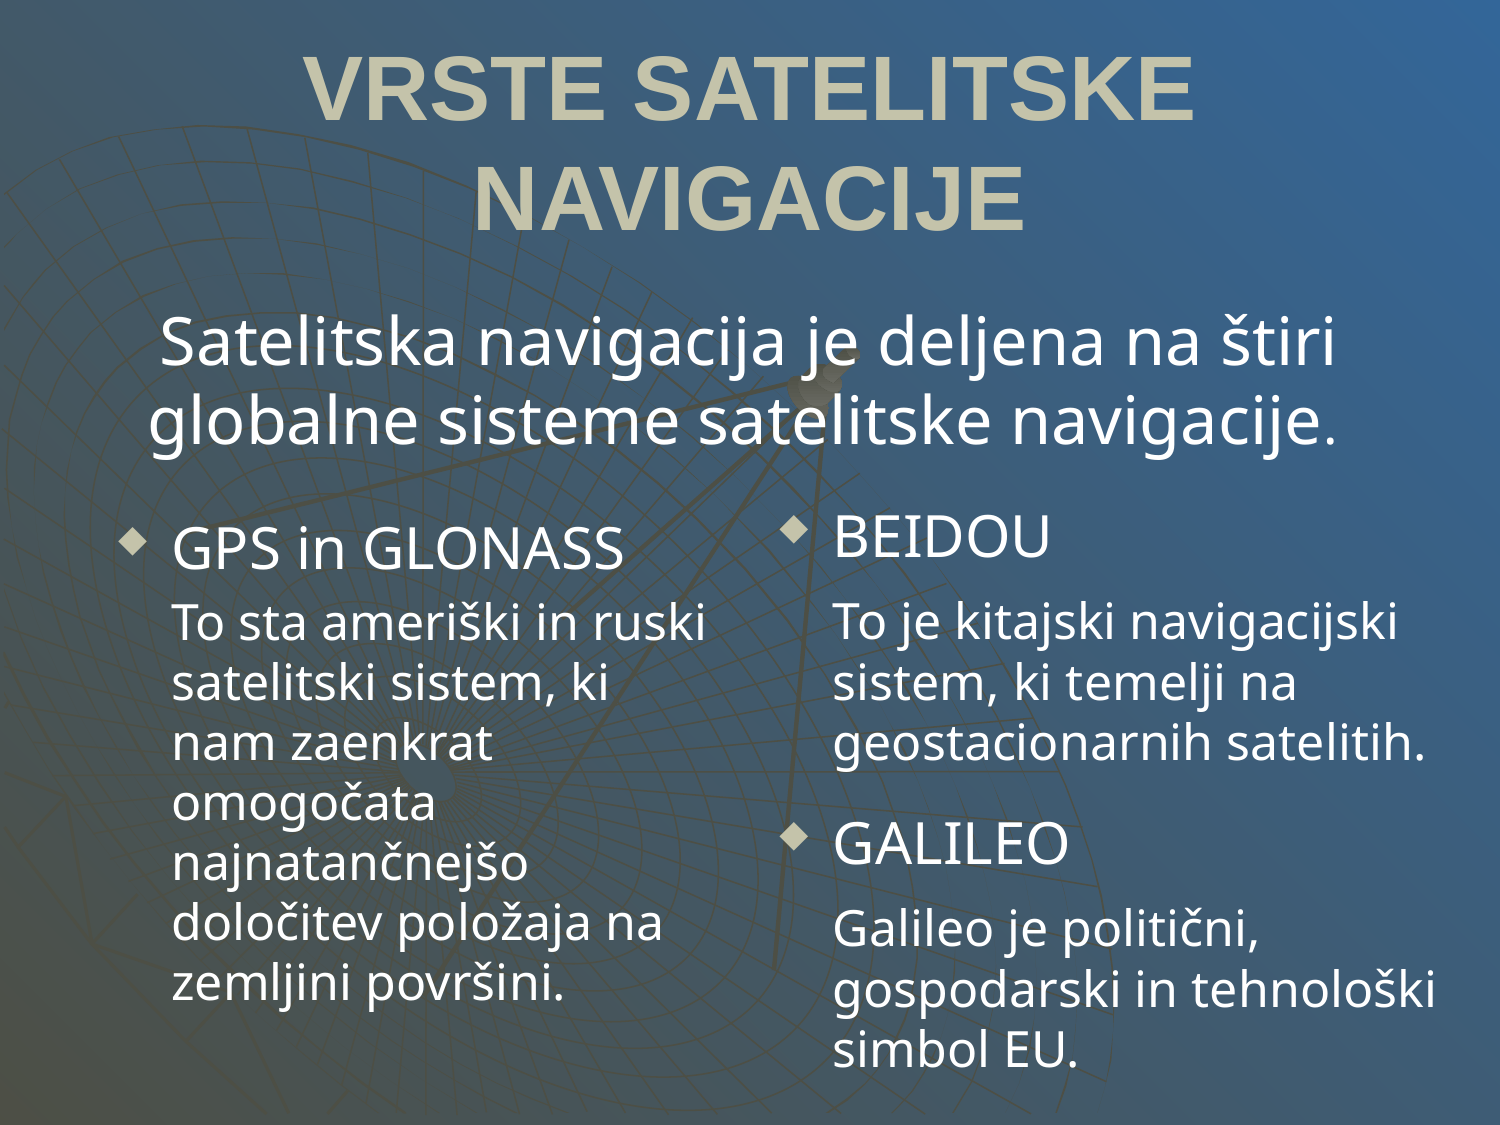

# VRSTE SATELITSKE NAVIGACIJE
Satelitska navigacija je deljena na štiri globalne sisteme satelitske navigacije.
BEIDOU
	To je kitajski navigacijski sistem, ki temelji na geostacionarnih satelitih.
GPS in GLONASS
	To sta ameriški in ruski satelitski sistem, ki nam zaenkrat omogočata najnatančnejšo določitev položaja na zemljini površini.
GALILEO
	Galileo je politični, gospodarski in tehnološki simbol EU.